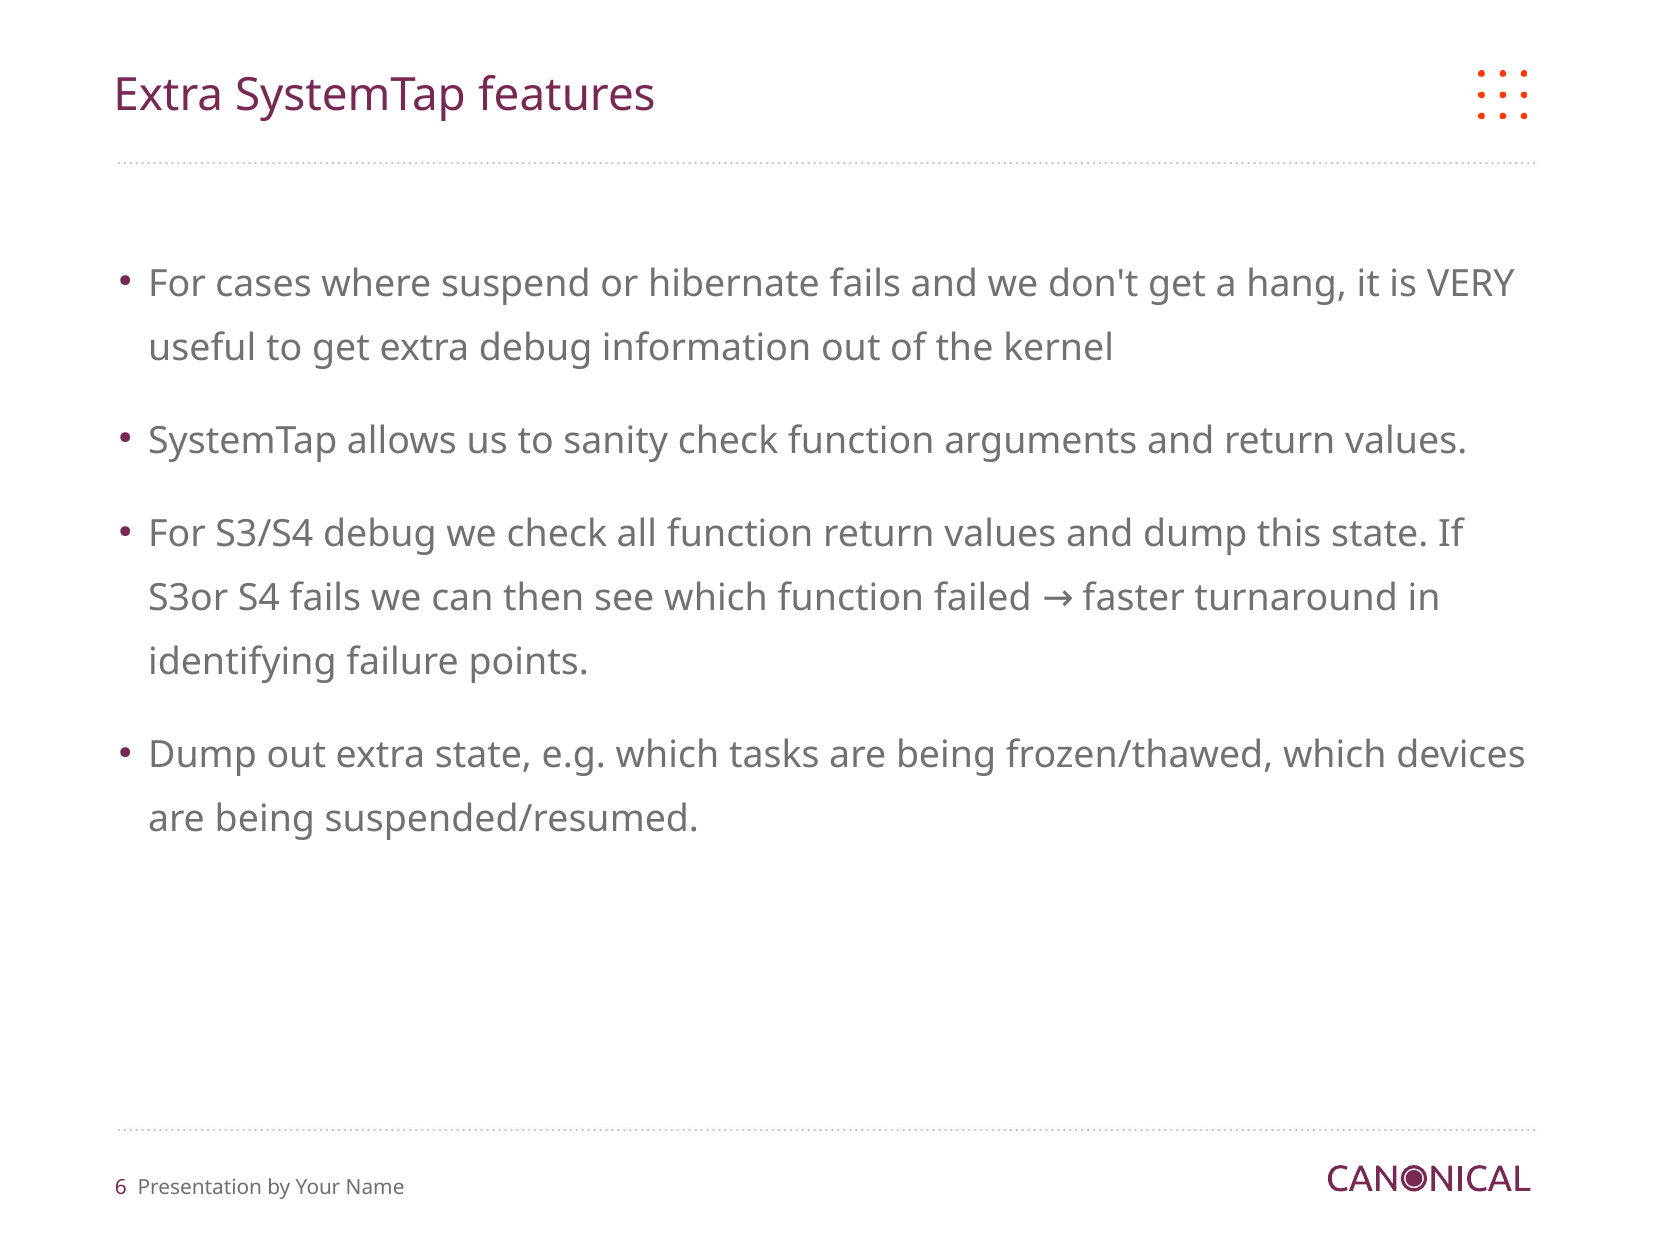

# Extra SystemTap features
For cases where suspend or hibernate fails and we don't get a hang, it is VERY useful to get extra debug information out of the kernel
SystemTap allows us to sanity check function arguments and return values.
For S3/S4 debug we check all function return values and dump this state. If S3or S4 fails we can then see which function failed → faster turnaround in identifying failure points.
Dump out extra state, e.g. which tasks are being frozen/thawed, which devices are being suspended/resumed.